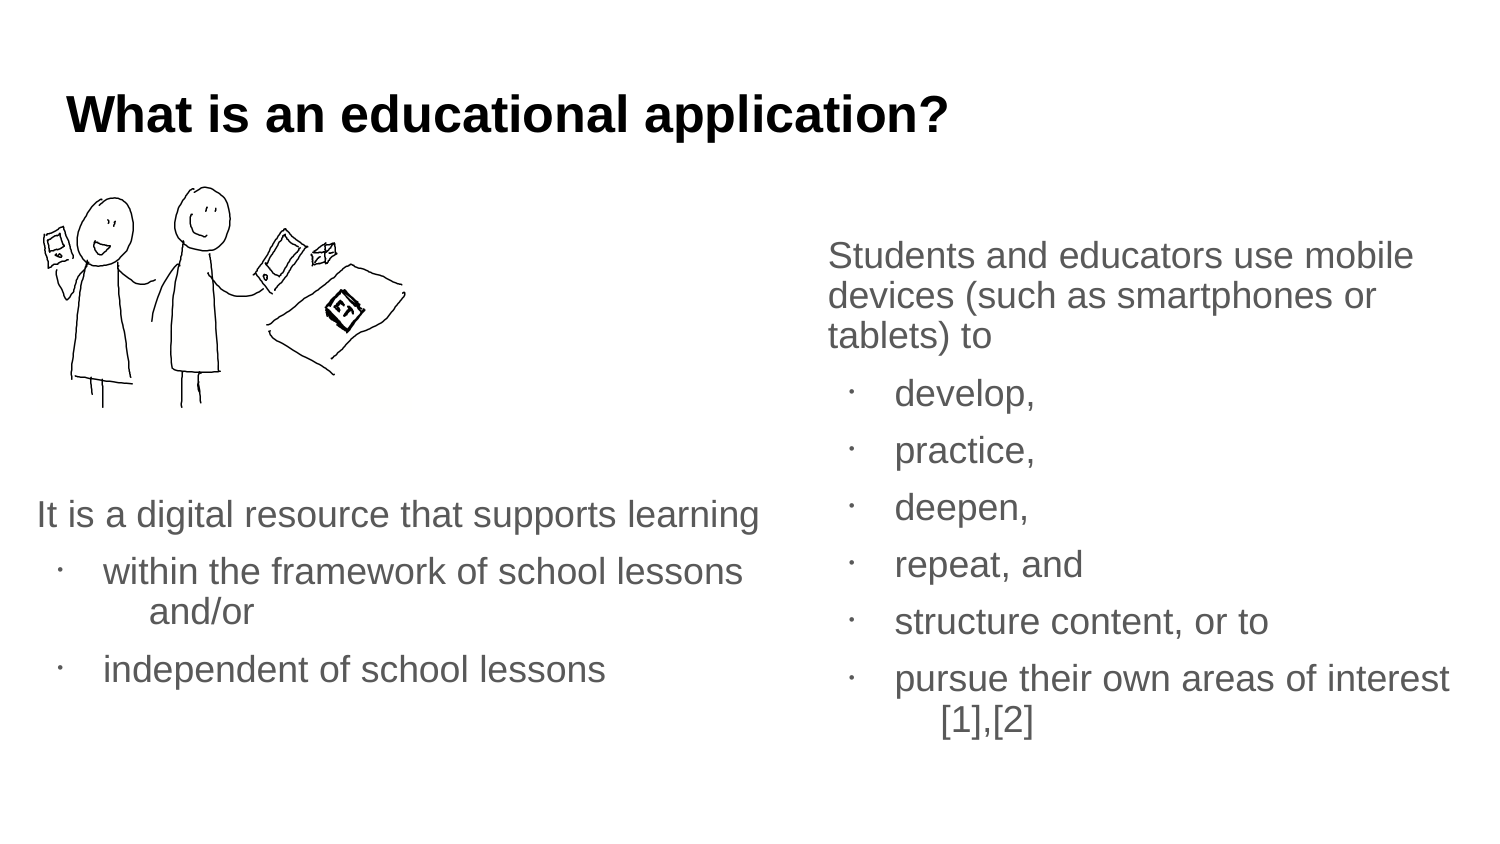

# What is an educational application?
Students and educators use mobile devices (such as smartphones or tablets) to
develop,
practice,
deepen,
repeat, and
structure content, or to
pursue their own areas of interest [1],[2]
It is a digital resource that supports learning
within the framework of school lessons and/or
independent of school lessons